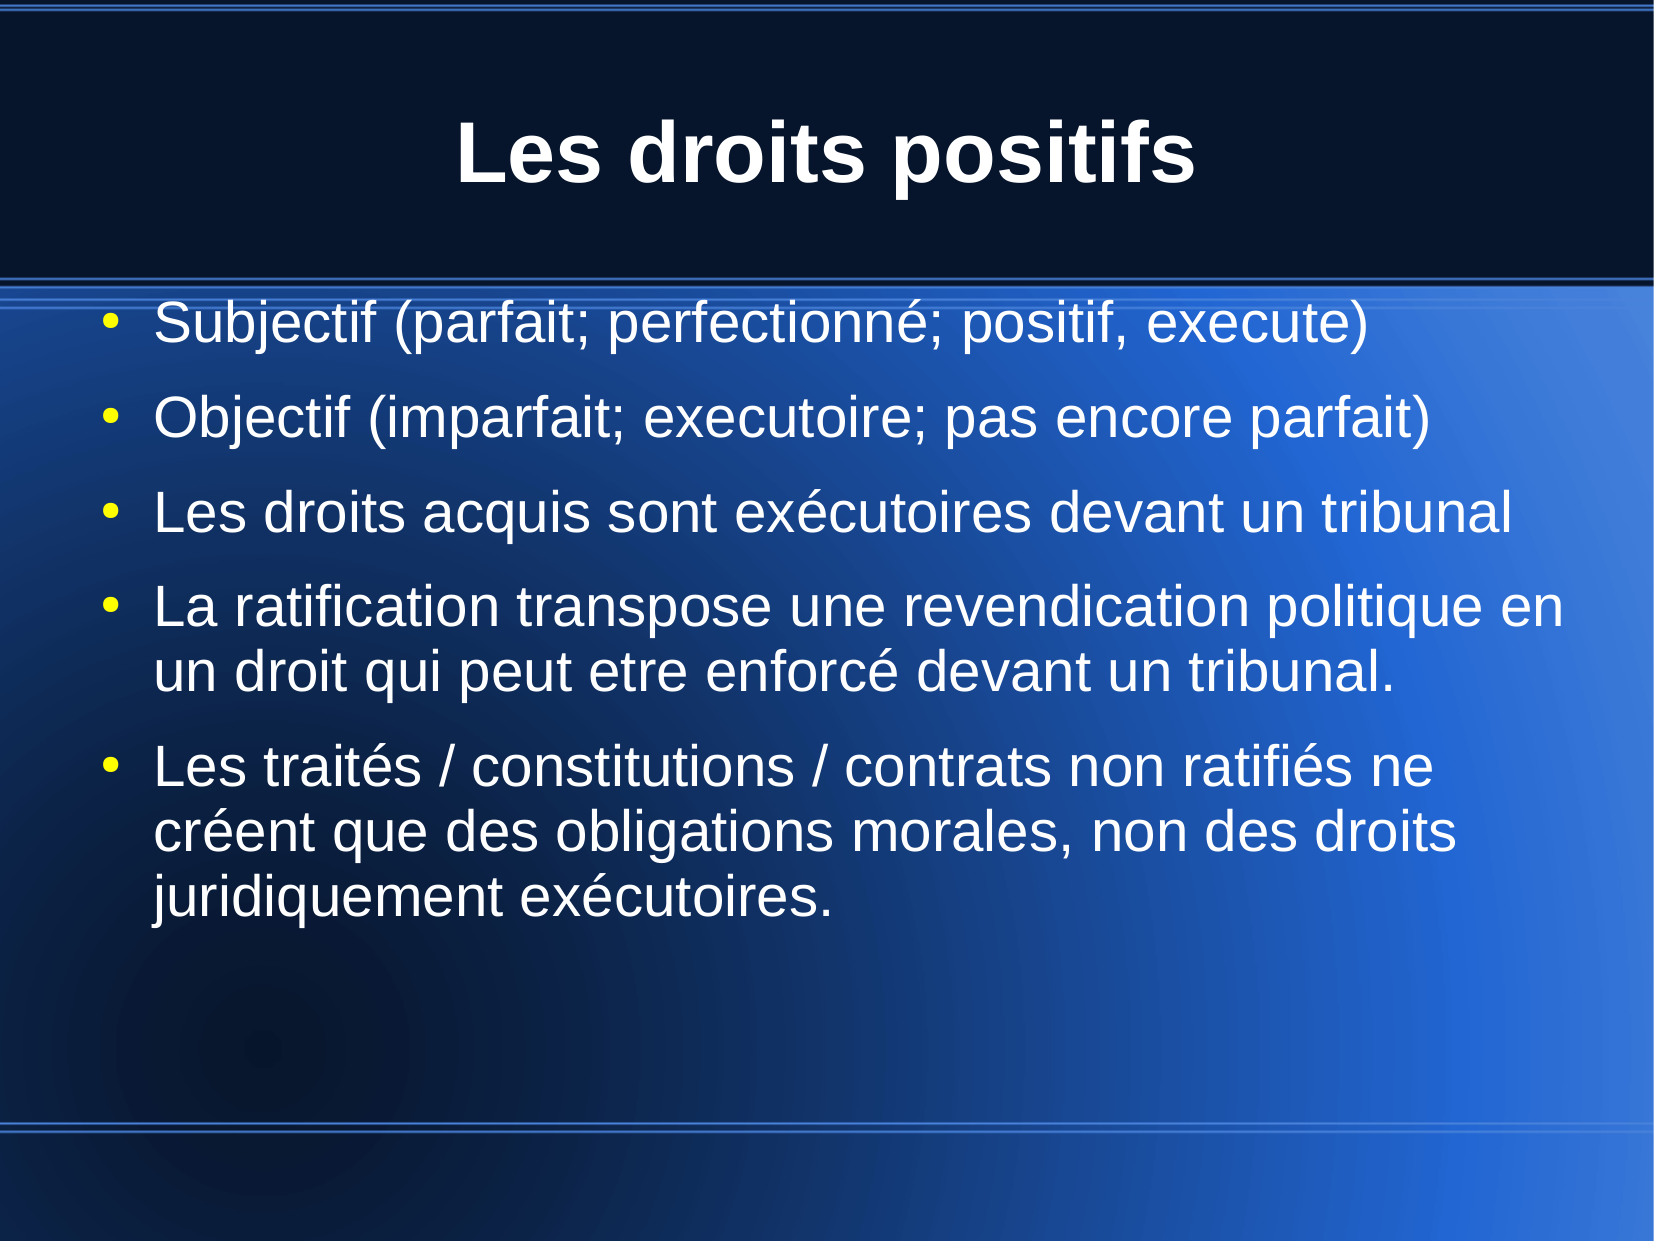

# Les droits positifs
Subjectif (parfait; perfectionné; positif, execute)
Objectif (imparfait; executoire; pas encore parfait)
Les droits acquis sont exécutoires devant un tribunal
La ratification transpose une revendication politique en un droit qui peut etre enforcé devant un tribunal.
Les traités / constitutions / contrats non ratifiés ne créent que des obligations morales, non des droits juridiquement exécutoires.